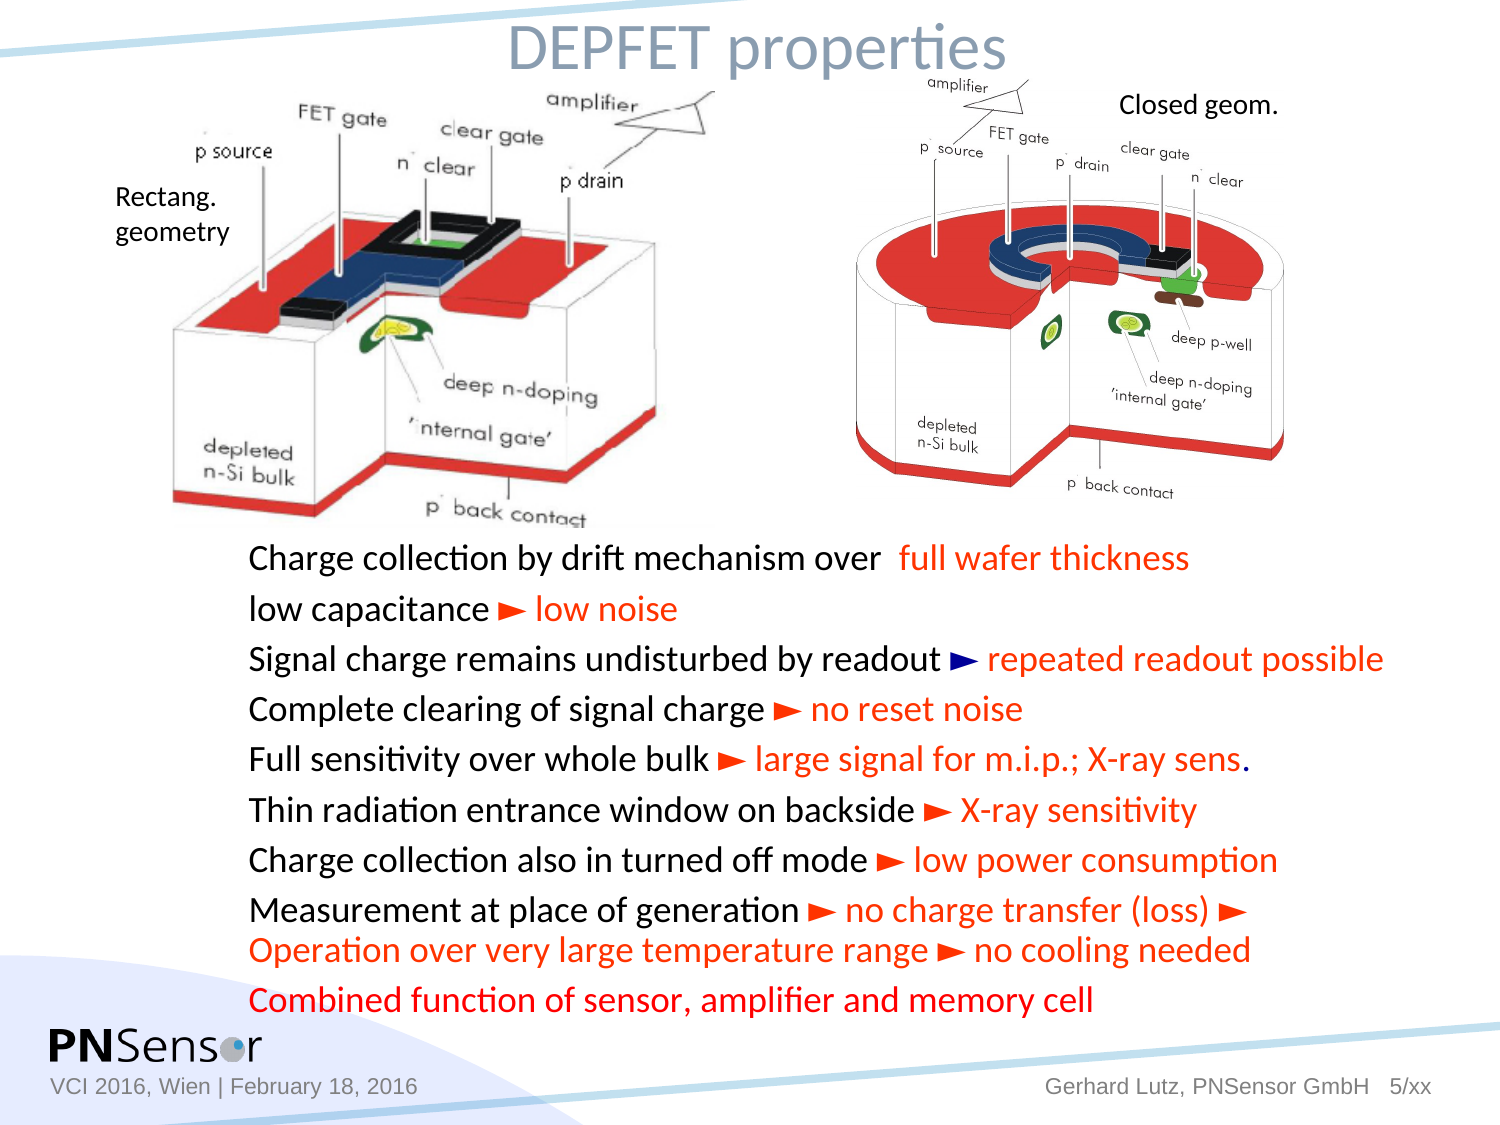

# DEPFET properties
Closed geom.
Rectang.
geometry
Charge collection by drift mechanism over full wafer thickness
low capacitance ► low noise
Signal charge remains undisturbed by readout ► repeated readout possible
Complete clearing of signal charge ► no reset noise
Full sensitivity over whole bulk ► large signal for m.i.p.; X-ray sens.
Thin radiation entrance window on backside ► X-ray sensitivity
Charge collection also in turned off mode ► low power consumption
Measurement at place of generation ► no charge transfer (loss) ►
Operation over very large temperature range ► no cooling needed
Combined function of sensor, amplifier and memory cell